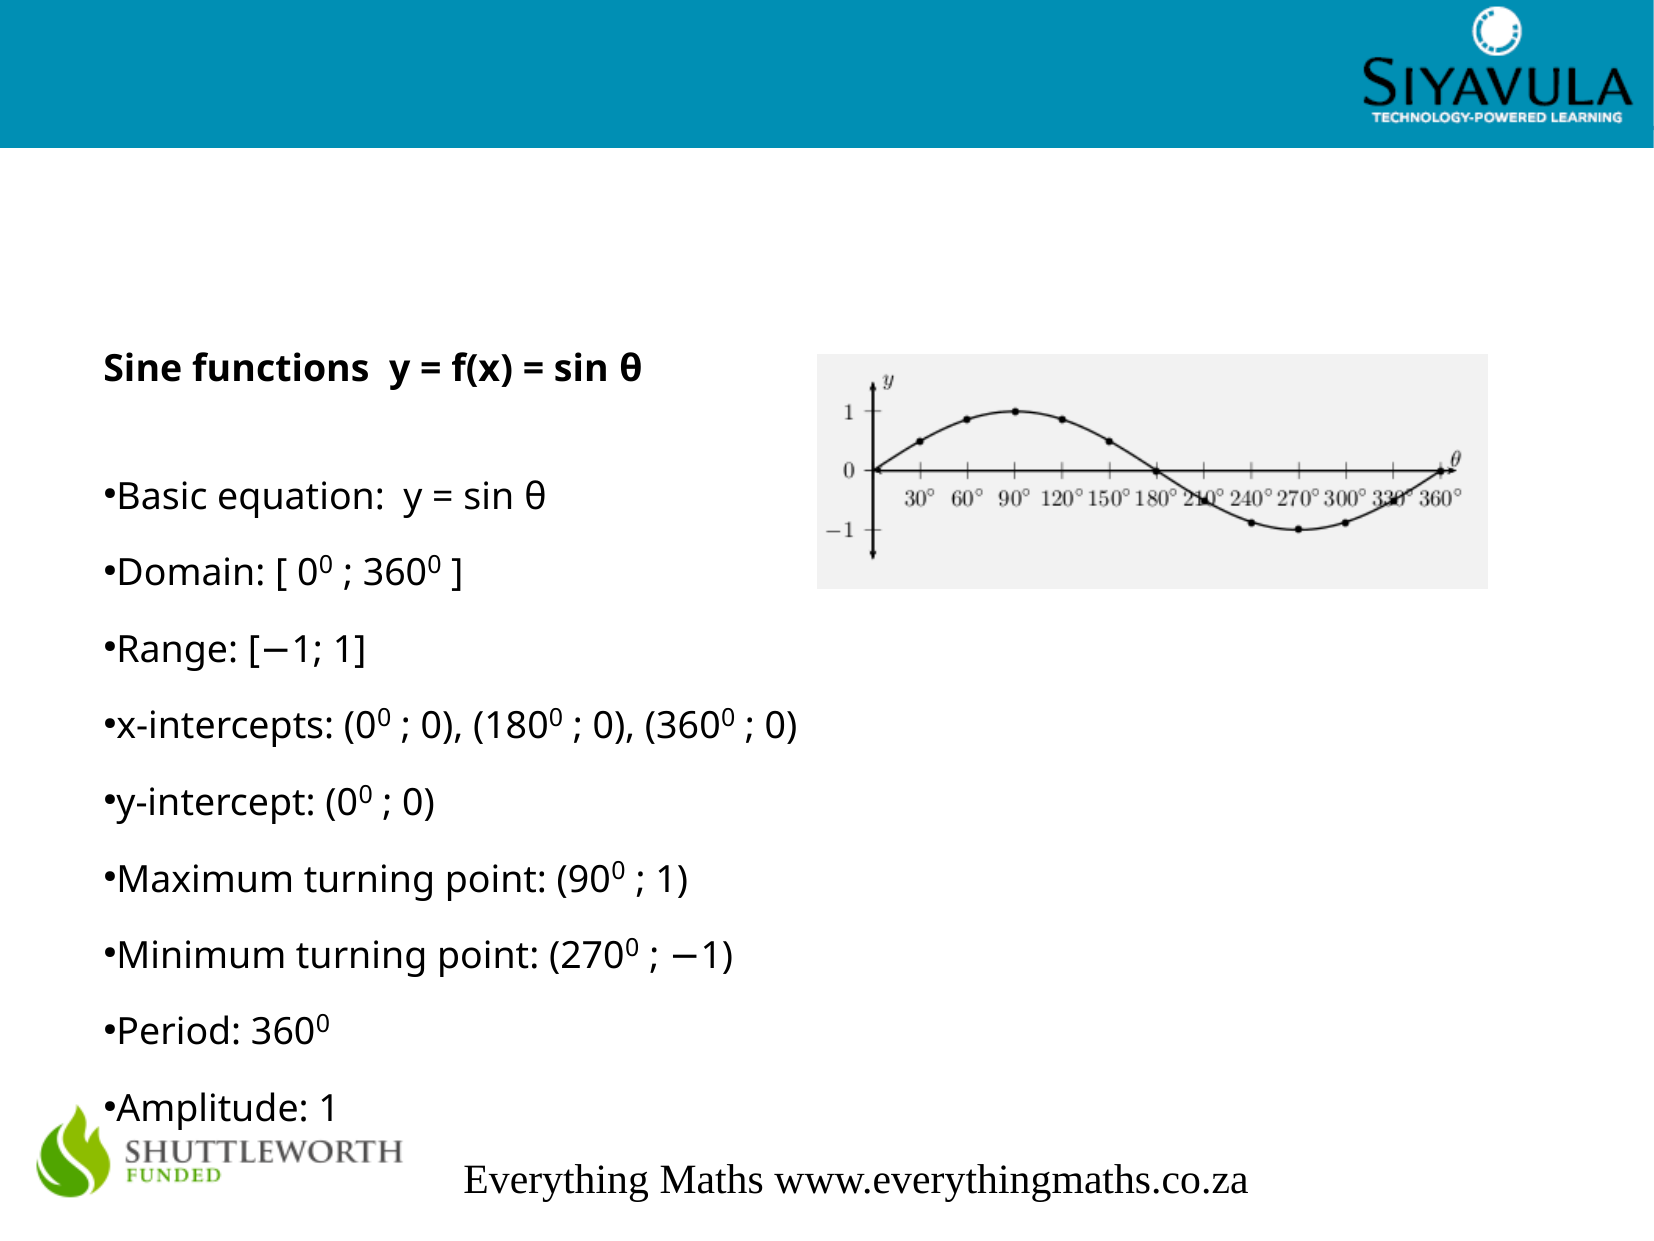

Sine functions y = f(x) = sin θ
Basic equation:	y = sin θ
Domain: [ 00 ; 3600 ]
Range: [−1; 1]
x-intercepts: (00 ; 0), (1800 ; 0), (3600 ; 0)
y-intercept: (00 ; 0)
Maximum turning point: (900 ; 1)
Minimum turning point: (2700 ; −1)
Period: 3600
Amplitude: 1
Everything Maths www.everythingmaths.co.za